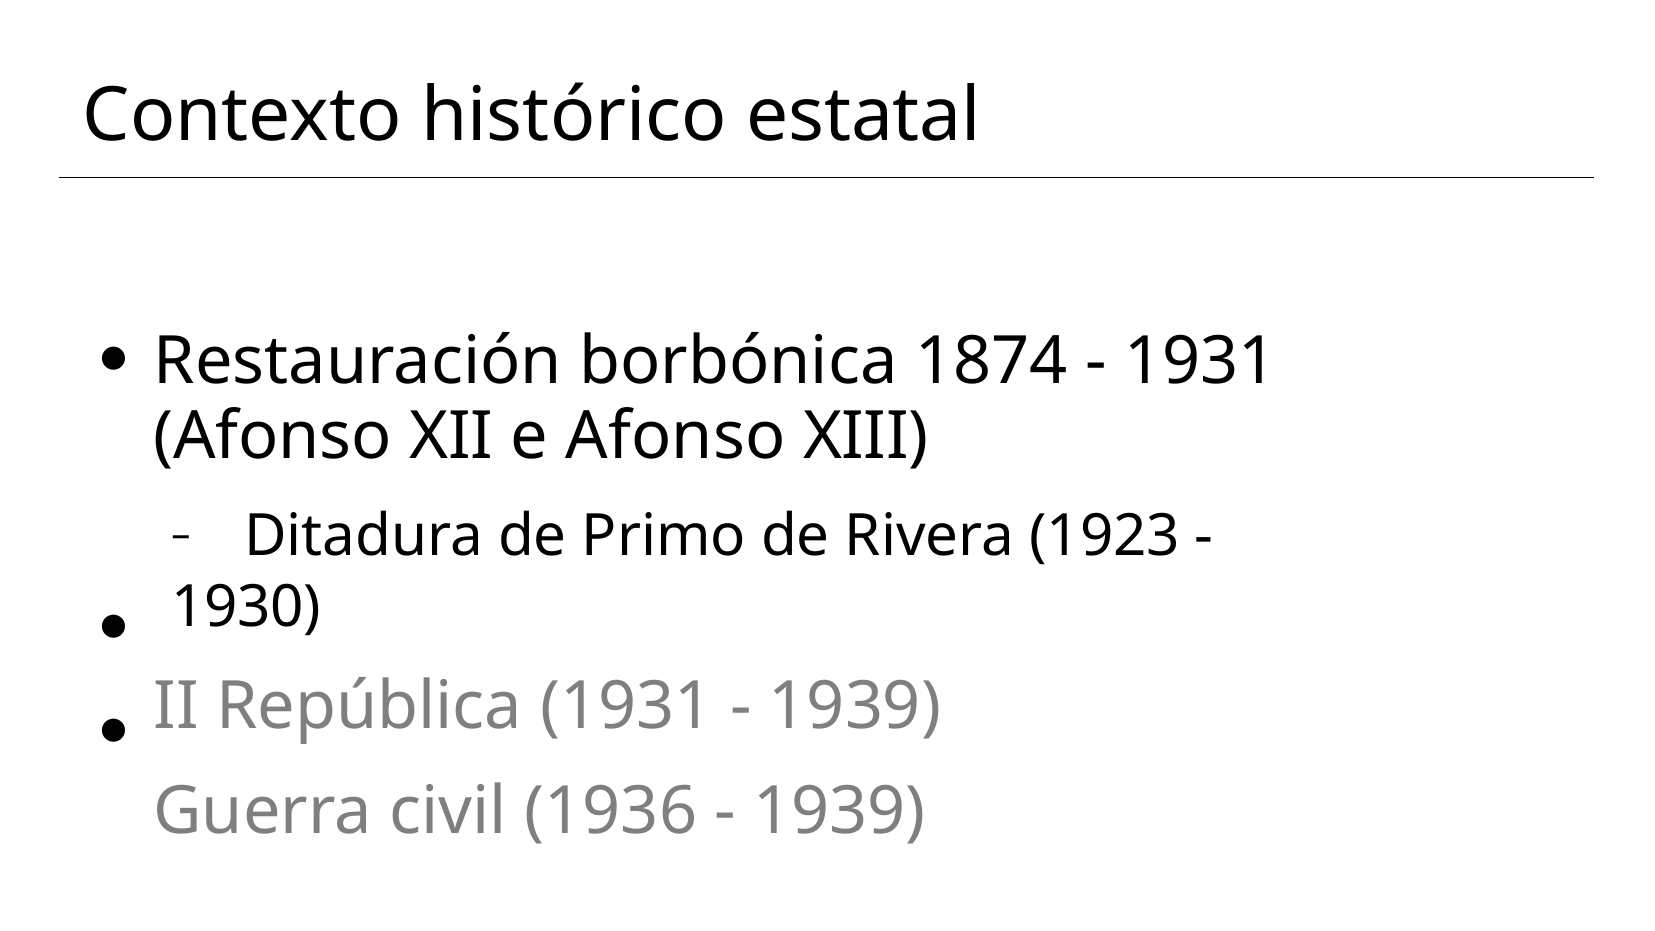

# Contexto histórico estatal
Restauración borbónica 1874 - 1931 (Afonso XII e Afonso XIII)
●
–	Ditadura de Primo de Rivera (1923 - 1930)
II República (1931 - 1939)
Guerra civil (1936 - 1939)
●
●